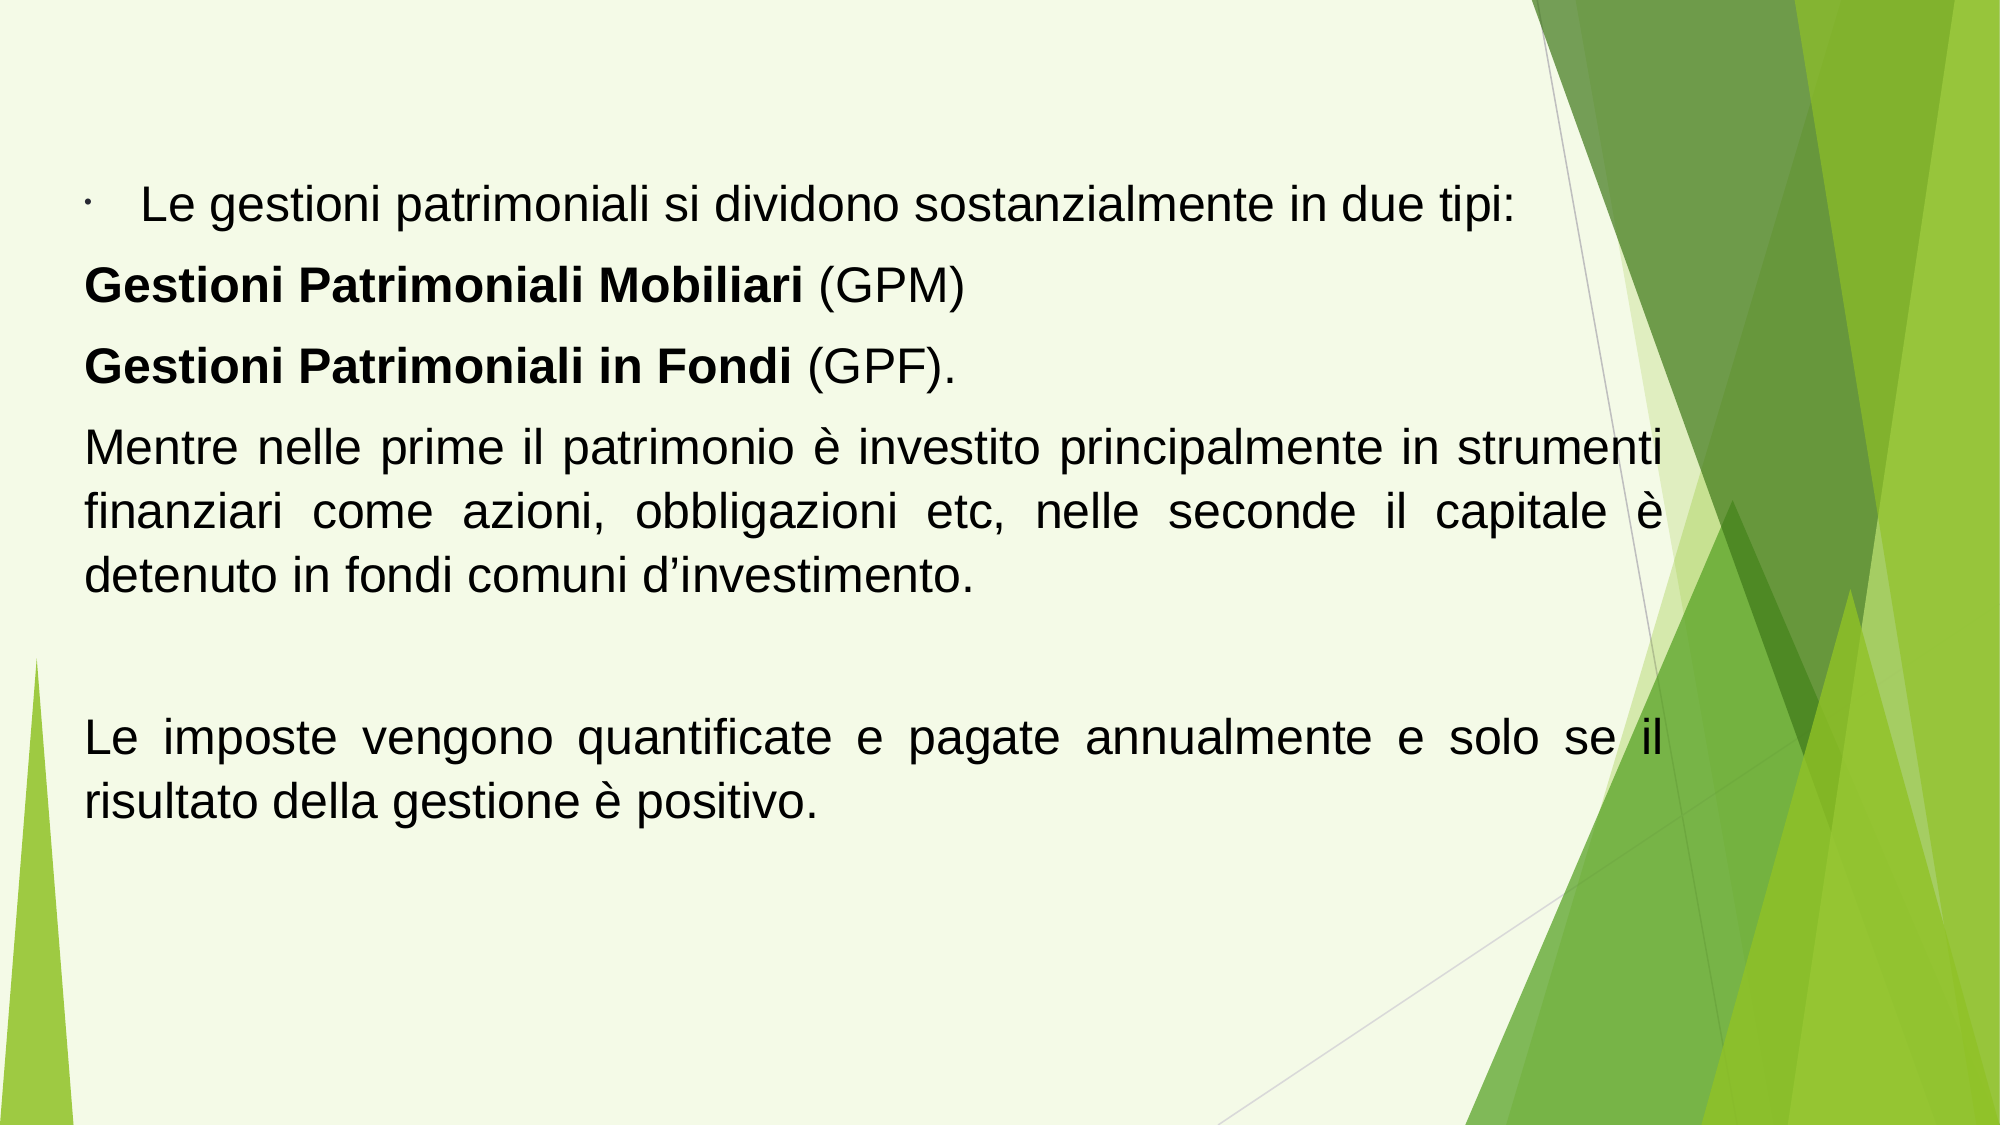

Le gestioni patrimoniali si dividono sostanzialmente in due tipi:
Gestioni Patrimoniali Mobiliari (GPM)
Gestioni Patrimoniali in Fondi (GPF).
Mentre nelle prime il patrimonio è investito principalmente in strumenti finanziari come azioni, obbligazioni etc, nelle seconde il capitale è detenuto in fondi comuni d’investimento.
Le imposte vengono quantificate e pagate annualmente e solo se il risultato della gestione è positivo.